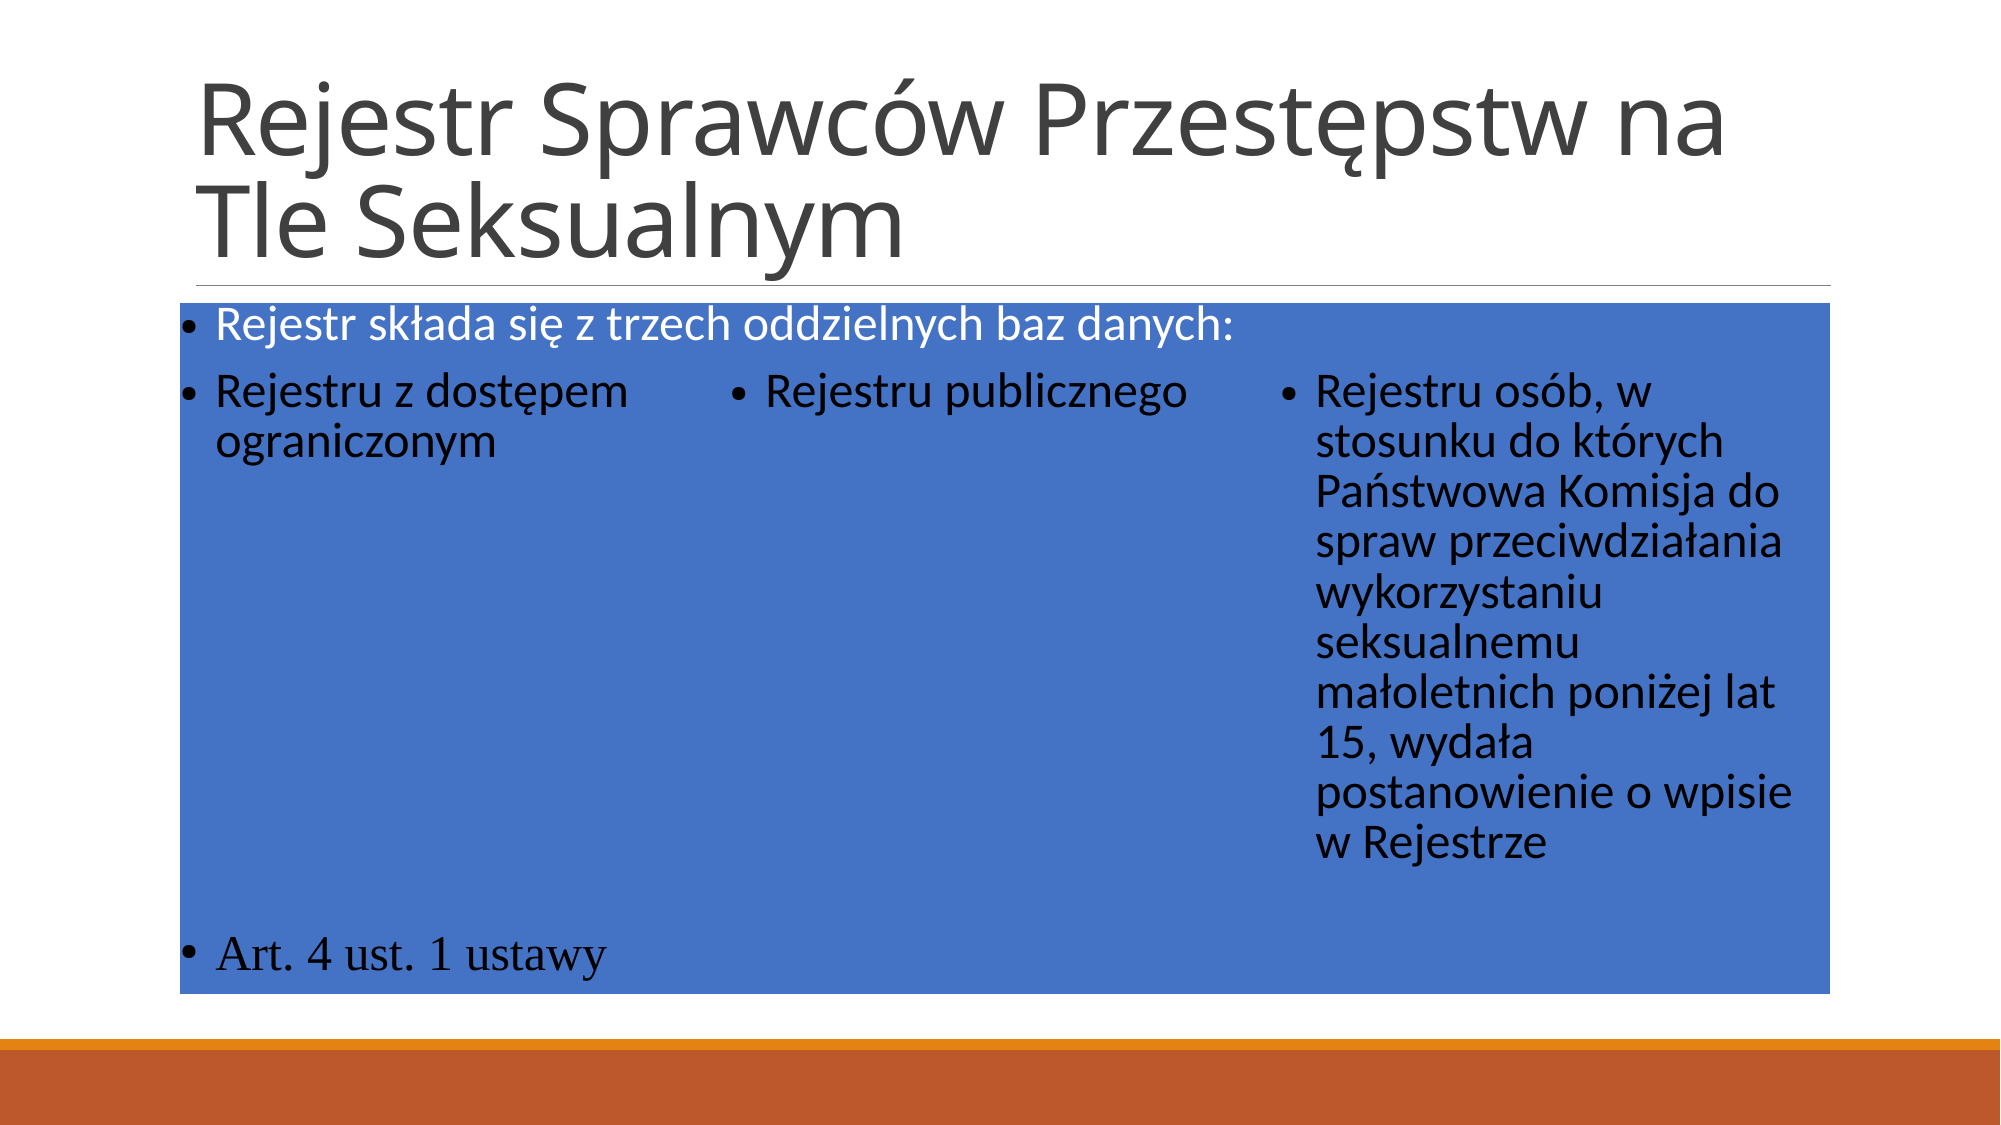

# Rejestr Sprawców Przestępstw na Tle Seksualnym
| Rejestr składa się z trzech oddzielnych baz danych: | | |
| --- | --- | --- |
| Rejestru z dostępem ograniczonym | Rejestru publicznego | Rejestru osób, w stosunku do których Państwowa Komisja do spraw przeciwdziałania wykorzystaniu seksualnemu małoletnich poniżej lat 15, wydała postanowienie o wpisie w Rejestrze |
| Art. 4 ust. 1 ustawy | | |